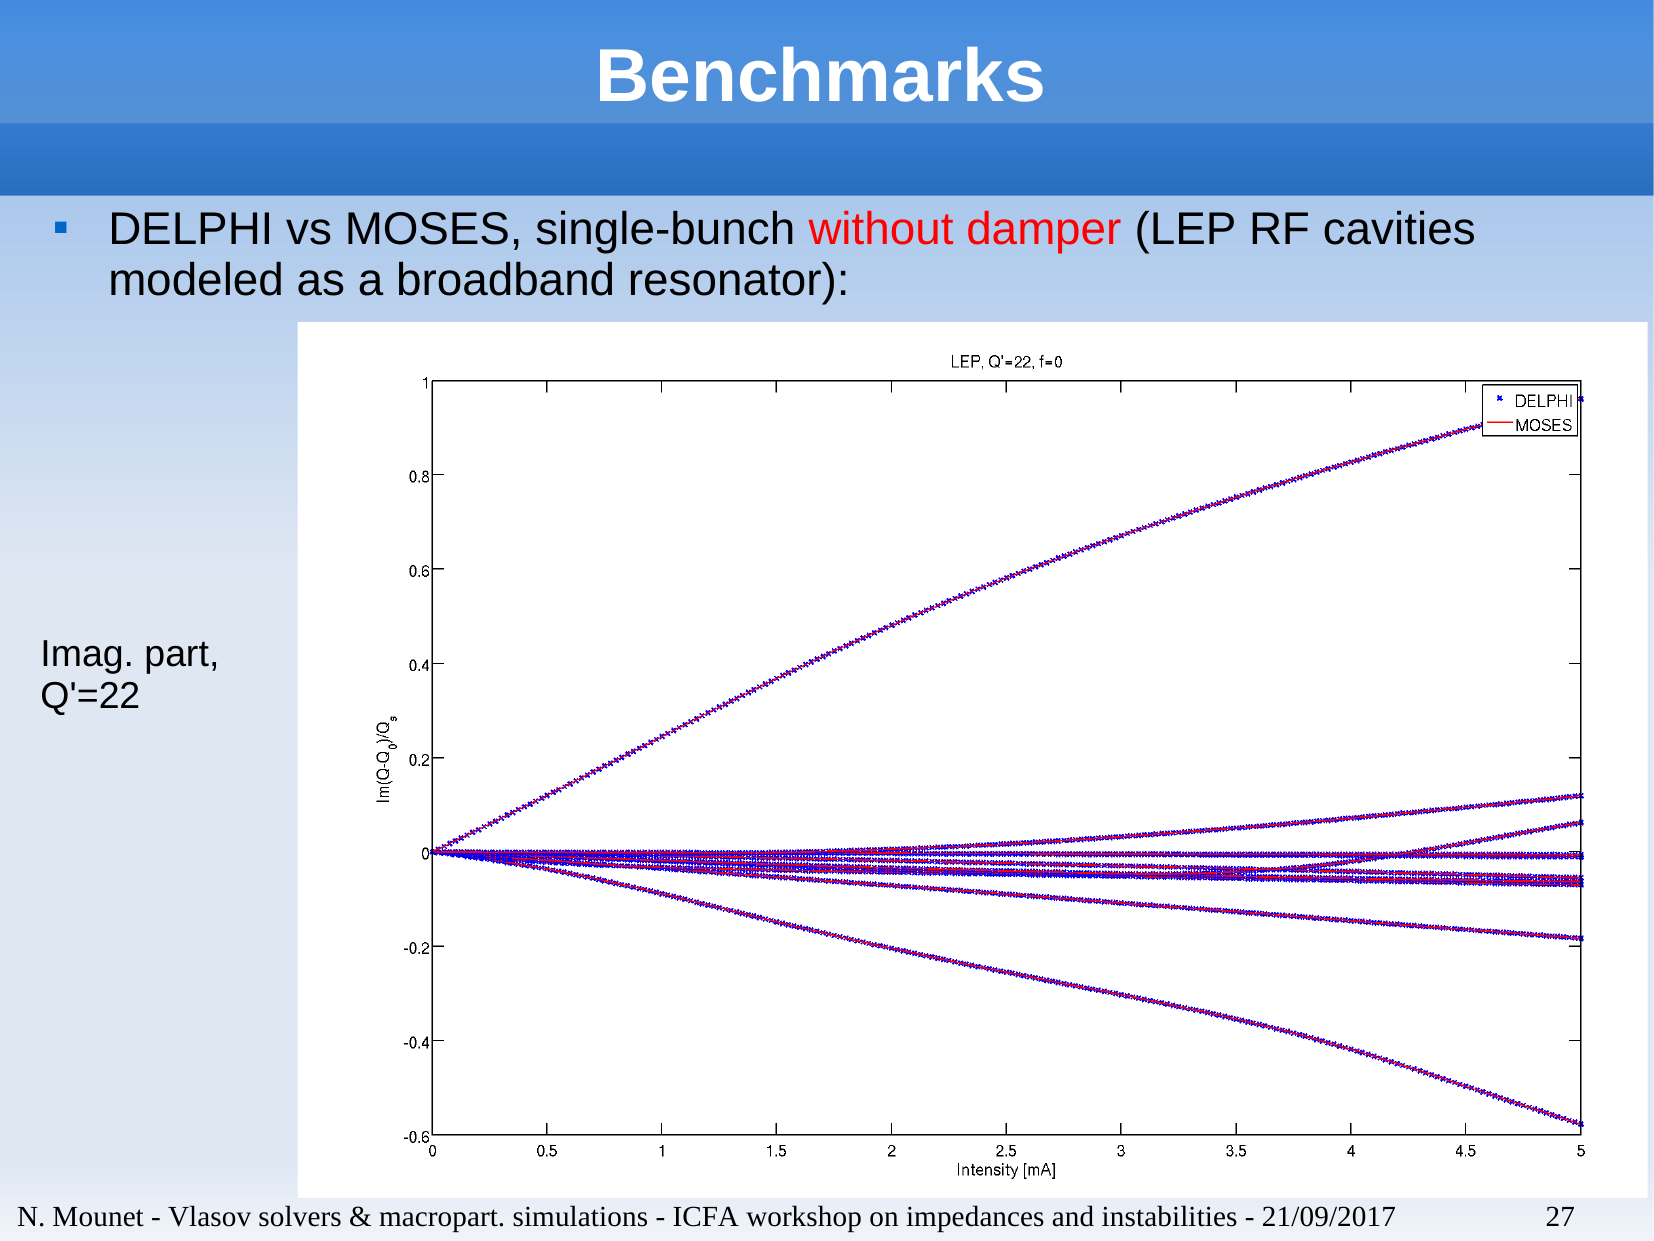

# Benchmarks
DELPHI vs MOSES, single-bunch without damper (LEP RF cavities modeled as a broadband resonator):
Imag. part, Q'=22
N. Mounet - Vlasov solvers & macropart. simulations - ICFA workshop on impedances and instabilities - 21/09/2017
27